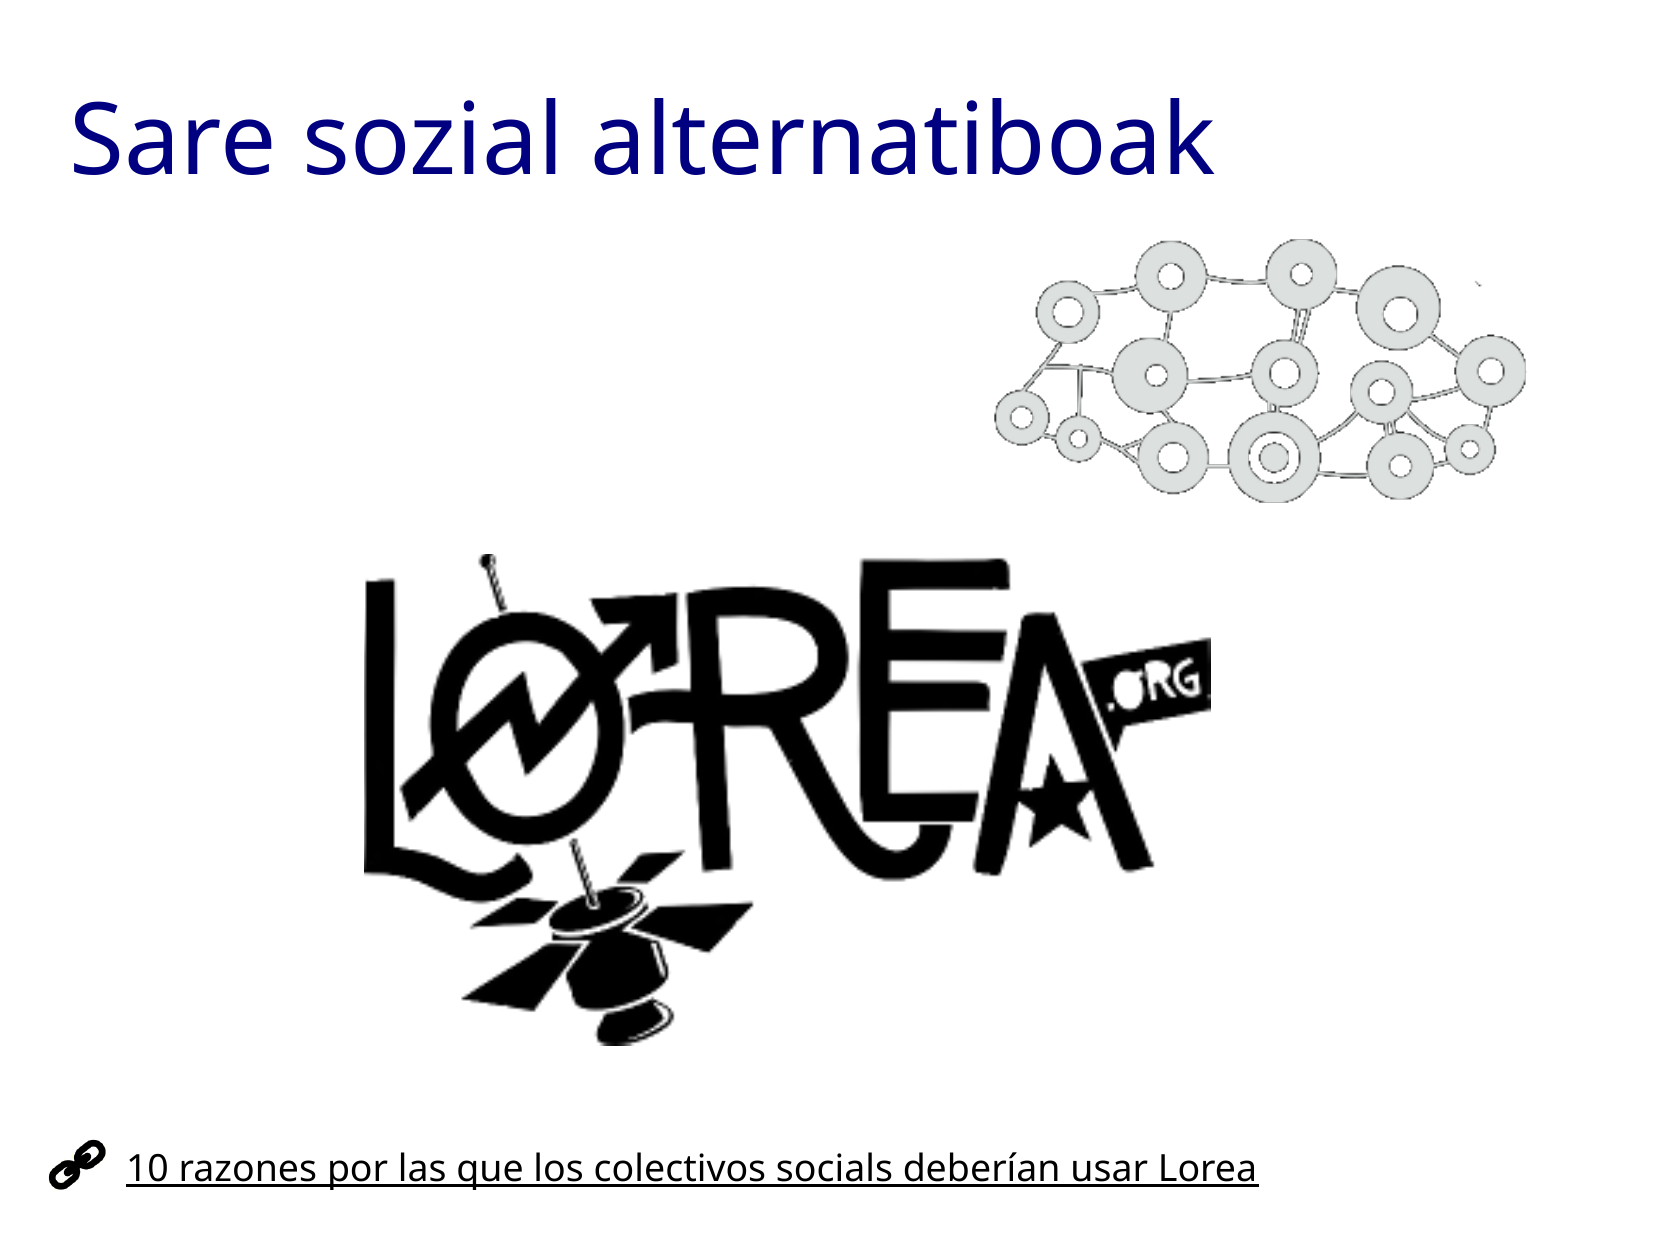

Sare sozial alternatiboak
10 razones por las que los colectivos socials deberían usar Lorea